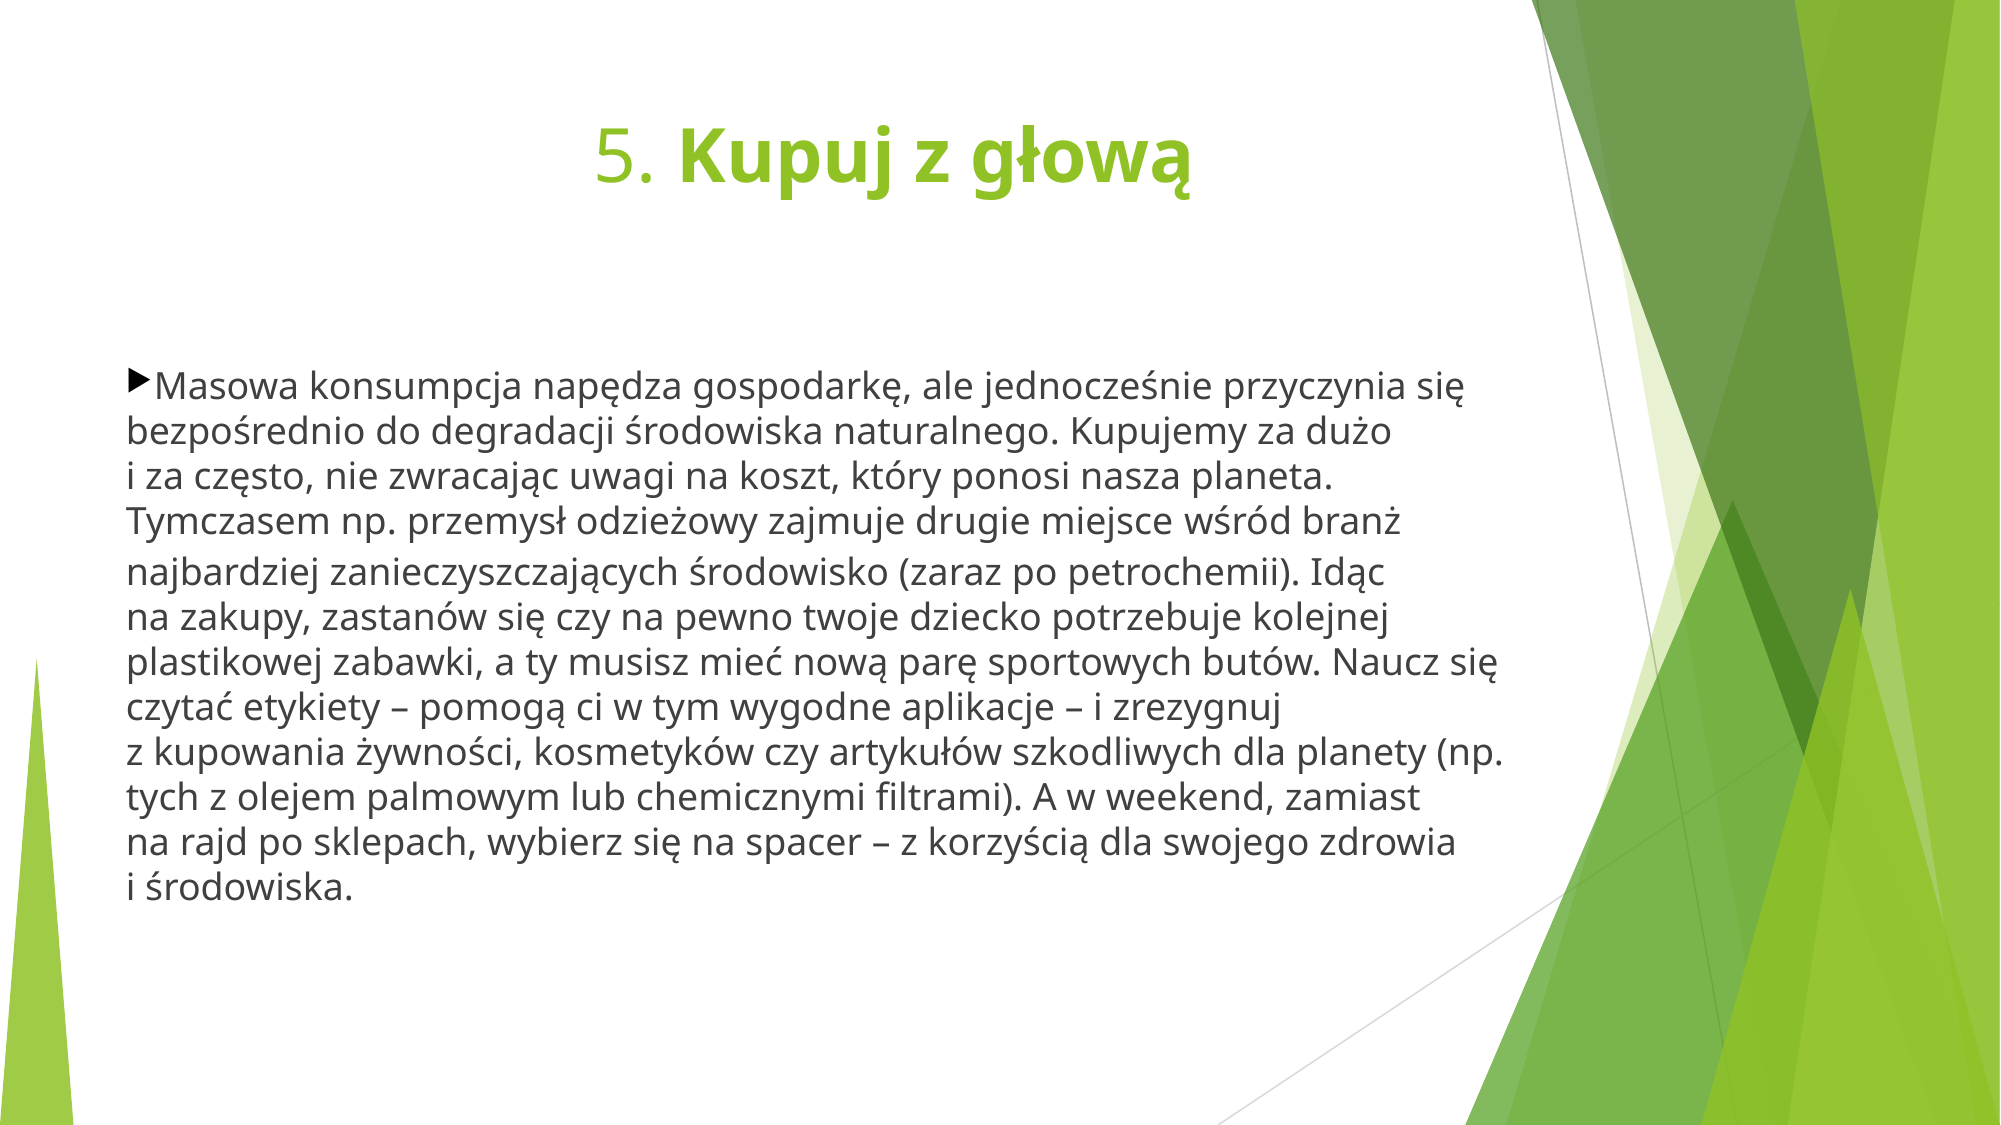

# 5. Kupuj z głową
Masowa konsumpcja napędza gospodarkę, ale jednocześnie przyczynia się bezpośrednio do degradacji środowiska naturalnego. Kupujemy za dużo i za często, nie zwracając uwagi na koszt, który ponosi nasza planeta. Tymczasem np. przemysł odzieżowy zajmuje drugie miejsce wśród branż najbardziej zanieczyszczających środowisko (zaraz po petrochemii). Idąc na zakupy, zastanów się czy na pewno twoje dziecko potrzebuje kolejnej plastikowej zabawki, a ty musisz mieć nową parę sportowych butów. Naucz się czytać etykiety – pomogą ci w tym wygodne aplikacje – i zrezygnuj z kupowania żywności, kosmetyków czy artykułów szkodliwych dla planety (np. tych z olejem palmowym lub chemicznymi filtrami). A w weekend, zamiast na rajd po sklepach, wybierz się na spacer – z korzyścią dla swojego zdrowia i środowiska.